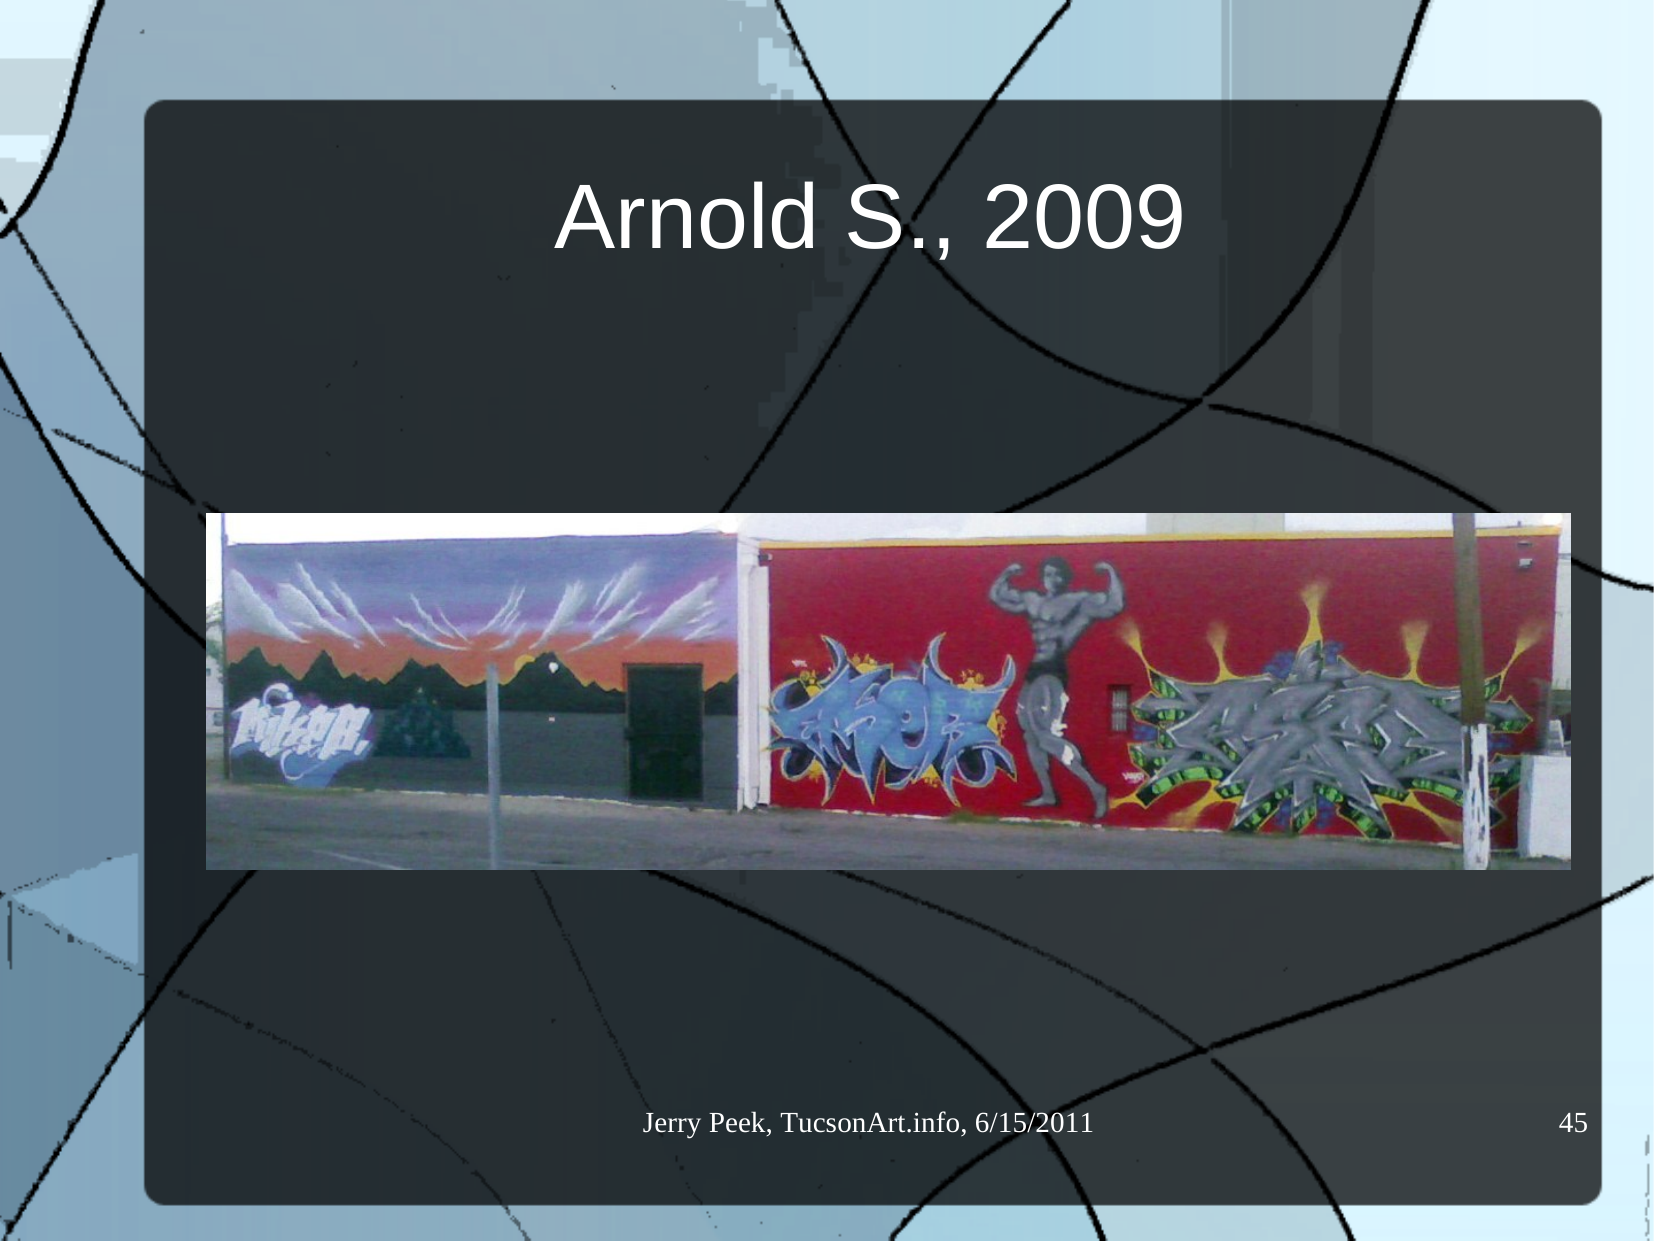

# Arnold S., 2009
Jerry Peek, TucsonArt.info, 6/15/2011
45